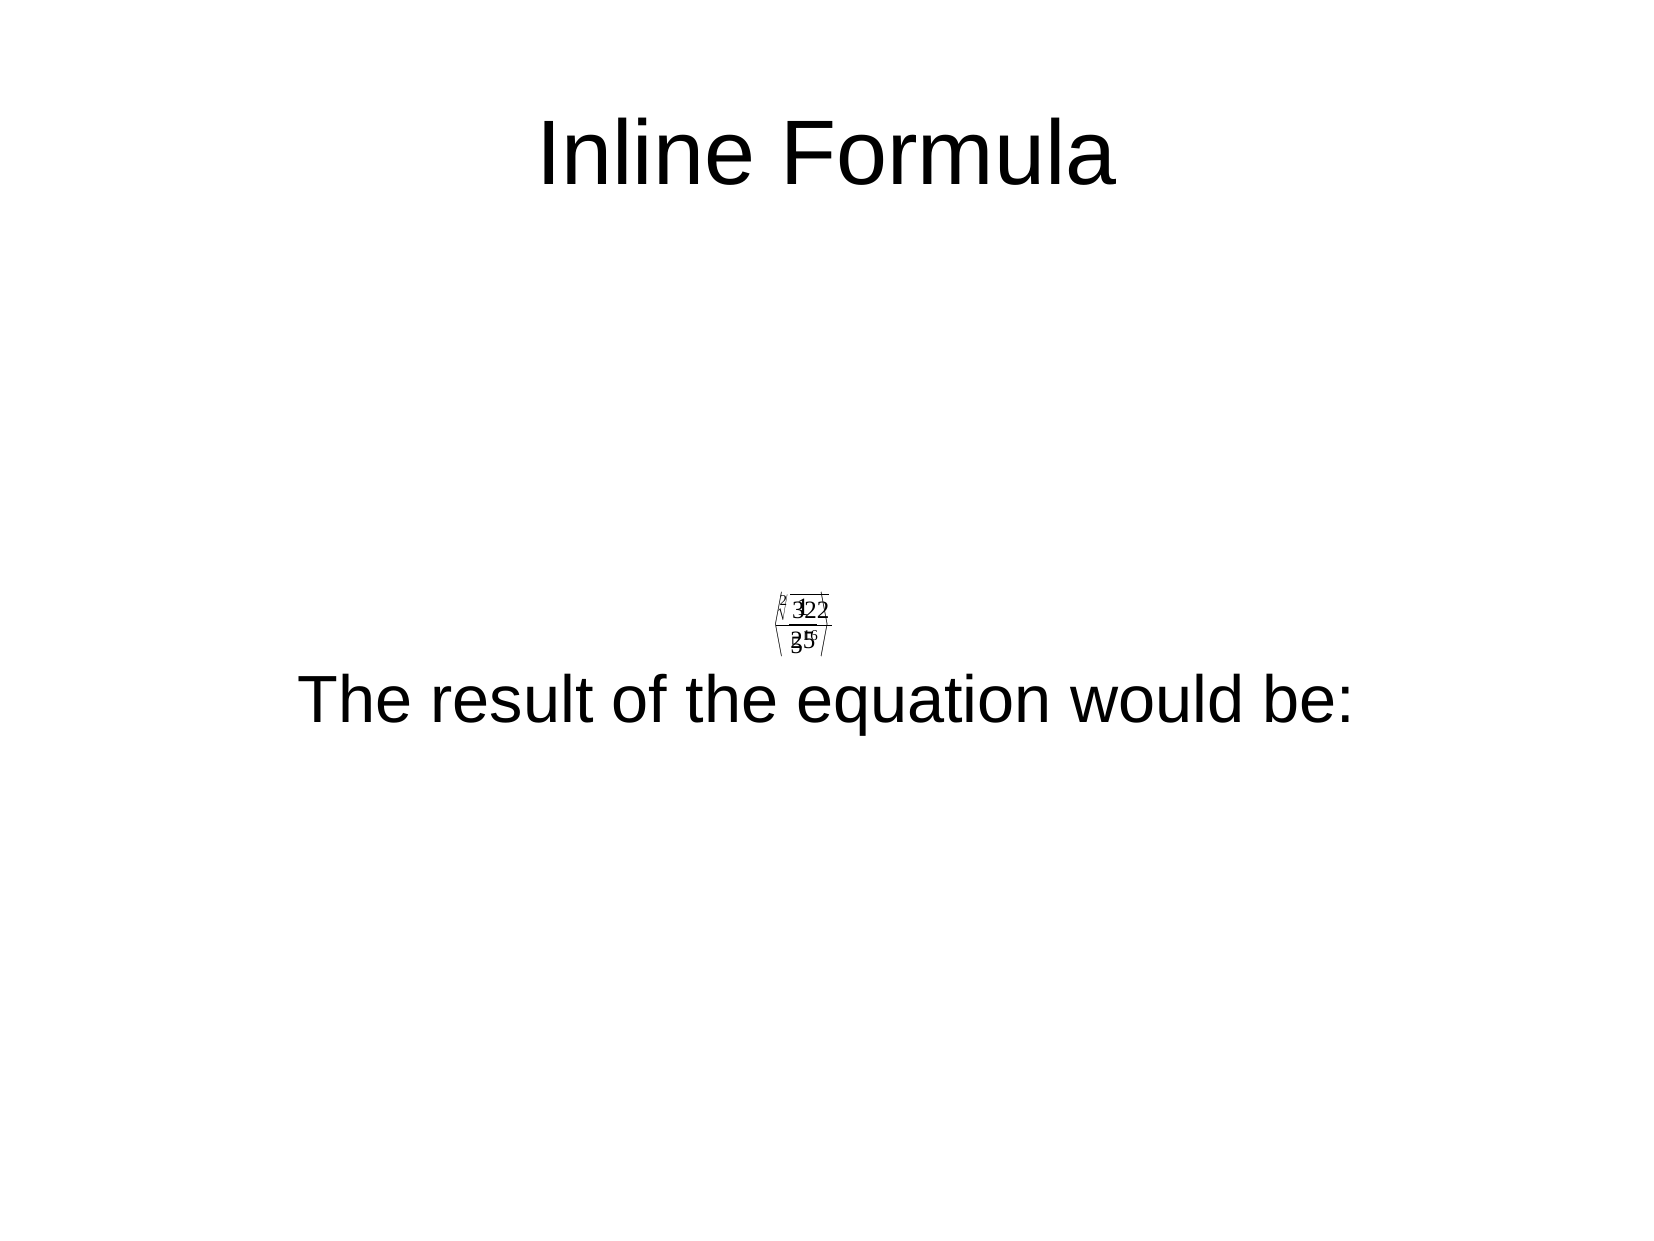

# Inline Formula
The result of the equation would be: